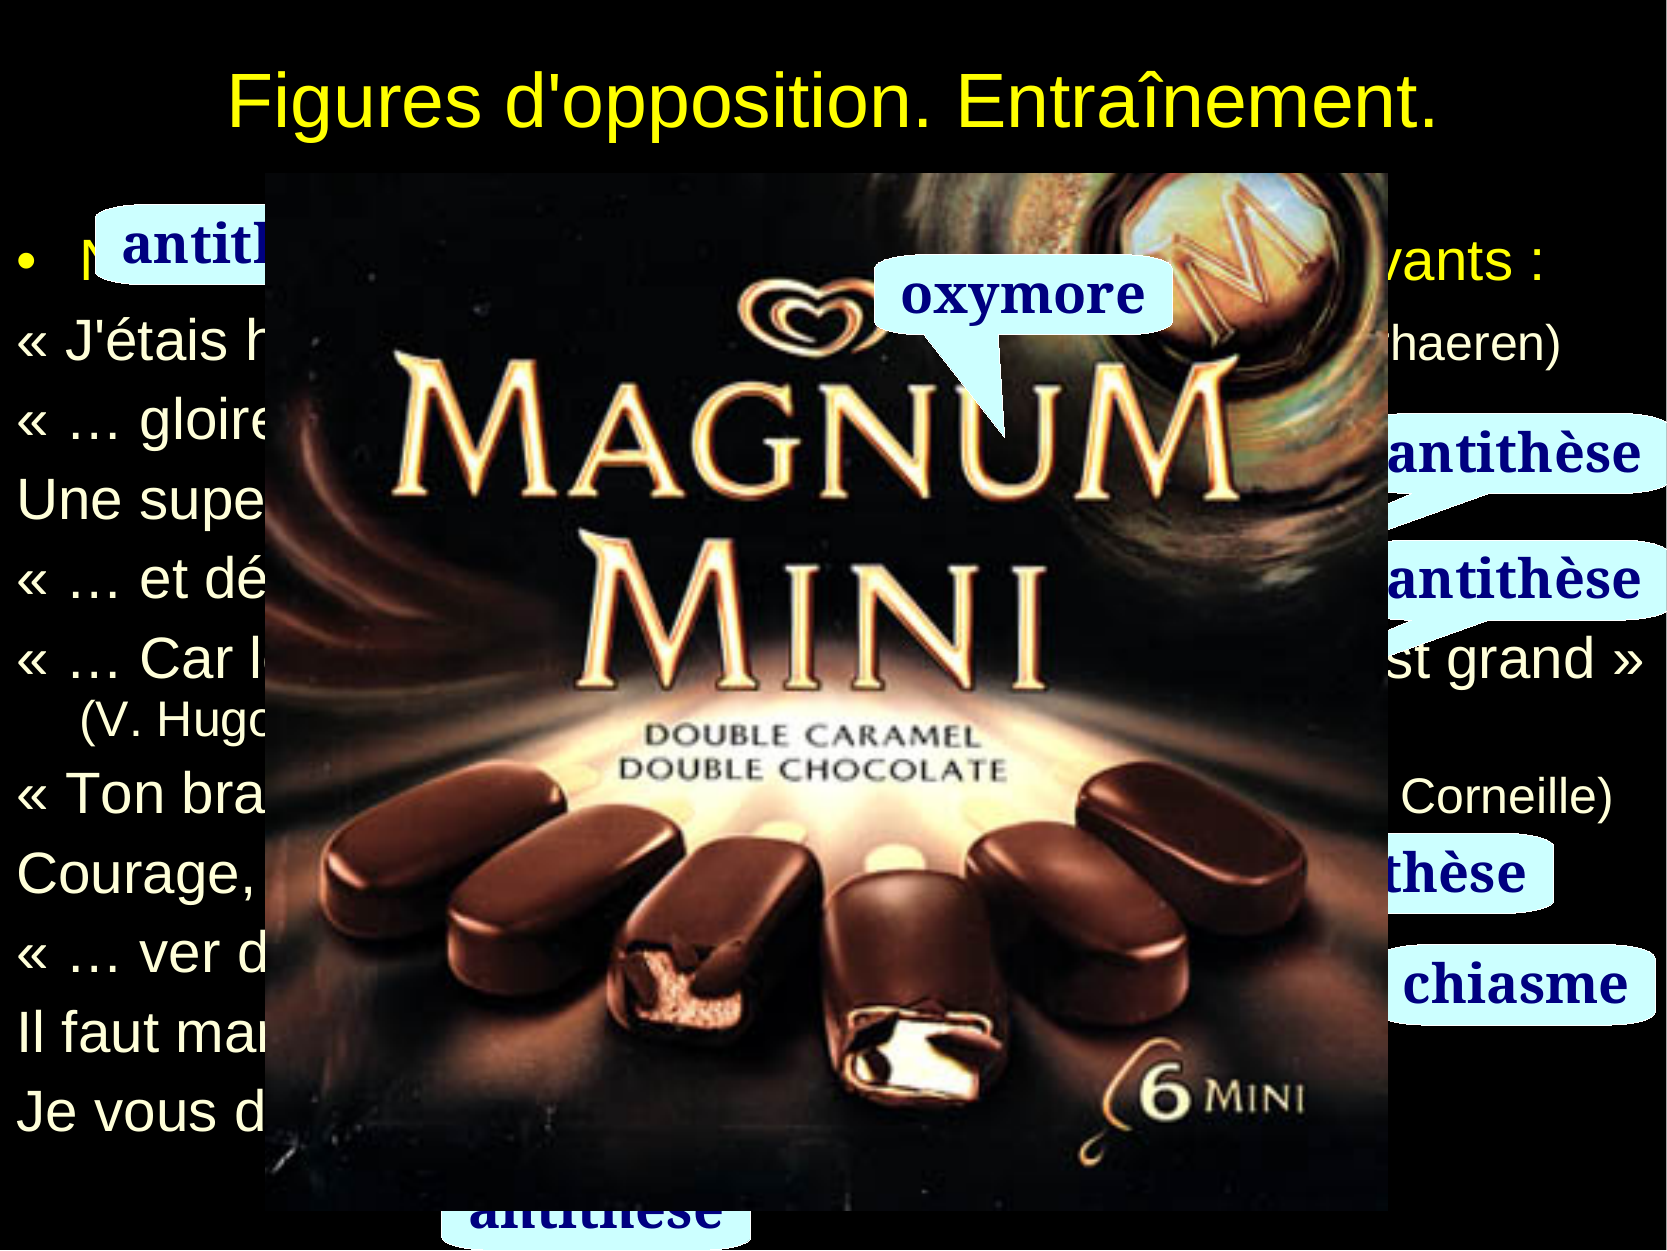

# Figures d'opposition. Entraînement.
antithèse
oxymore
Nommez les figures de style dans les énoncés suivants :
« J'étais heureux et fort d'une joie angoissée » (E. Verhaeren)
« … gloire et rebut de l'univers » (B. Pascal)
Une superette
« … et dérober au jour une flamme si noire » (J. Racine)
« … Car le jeune homme est beau, mais le vieillard est grand » (V. Hugo)
« Ton bras est invaincu, mais non pas invincible » (P. Corneille)
Courage, fuyons !
« … ver de terre amoureux d'une étoile » (V. Hugo)
Il faut manger pour vivre, et non vivre pour manger.
Je vous déclare unis pour le meilleur et pour le pire.
oxymore
oxymore
antithèse
oxymore
antithèse
oxymore
antithèse
chiasme
antithèse